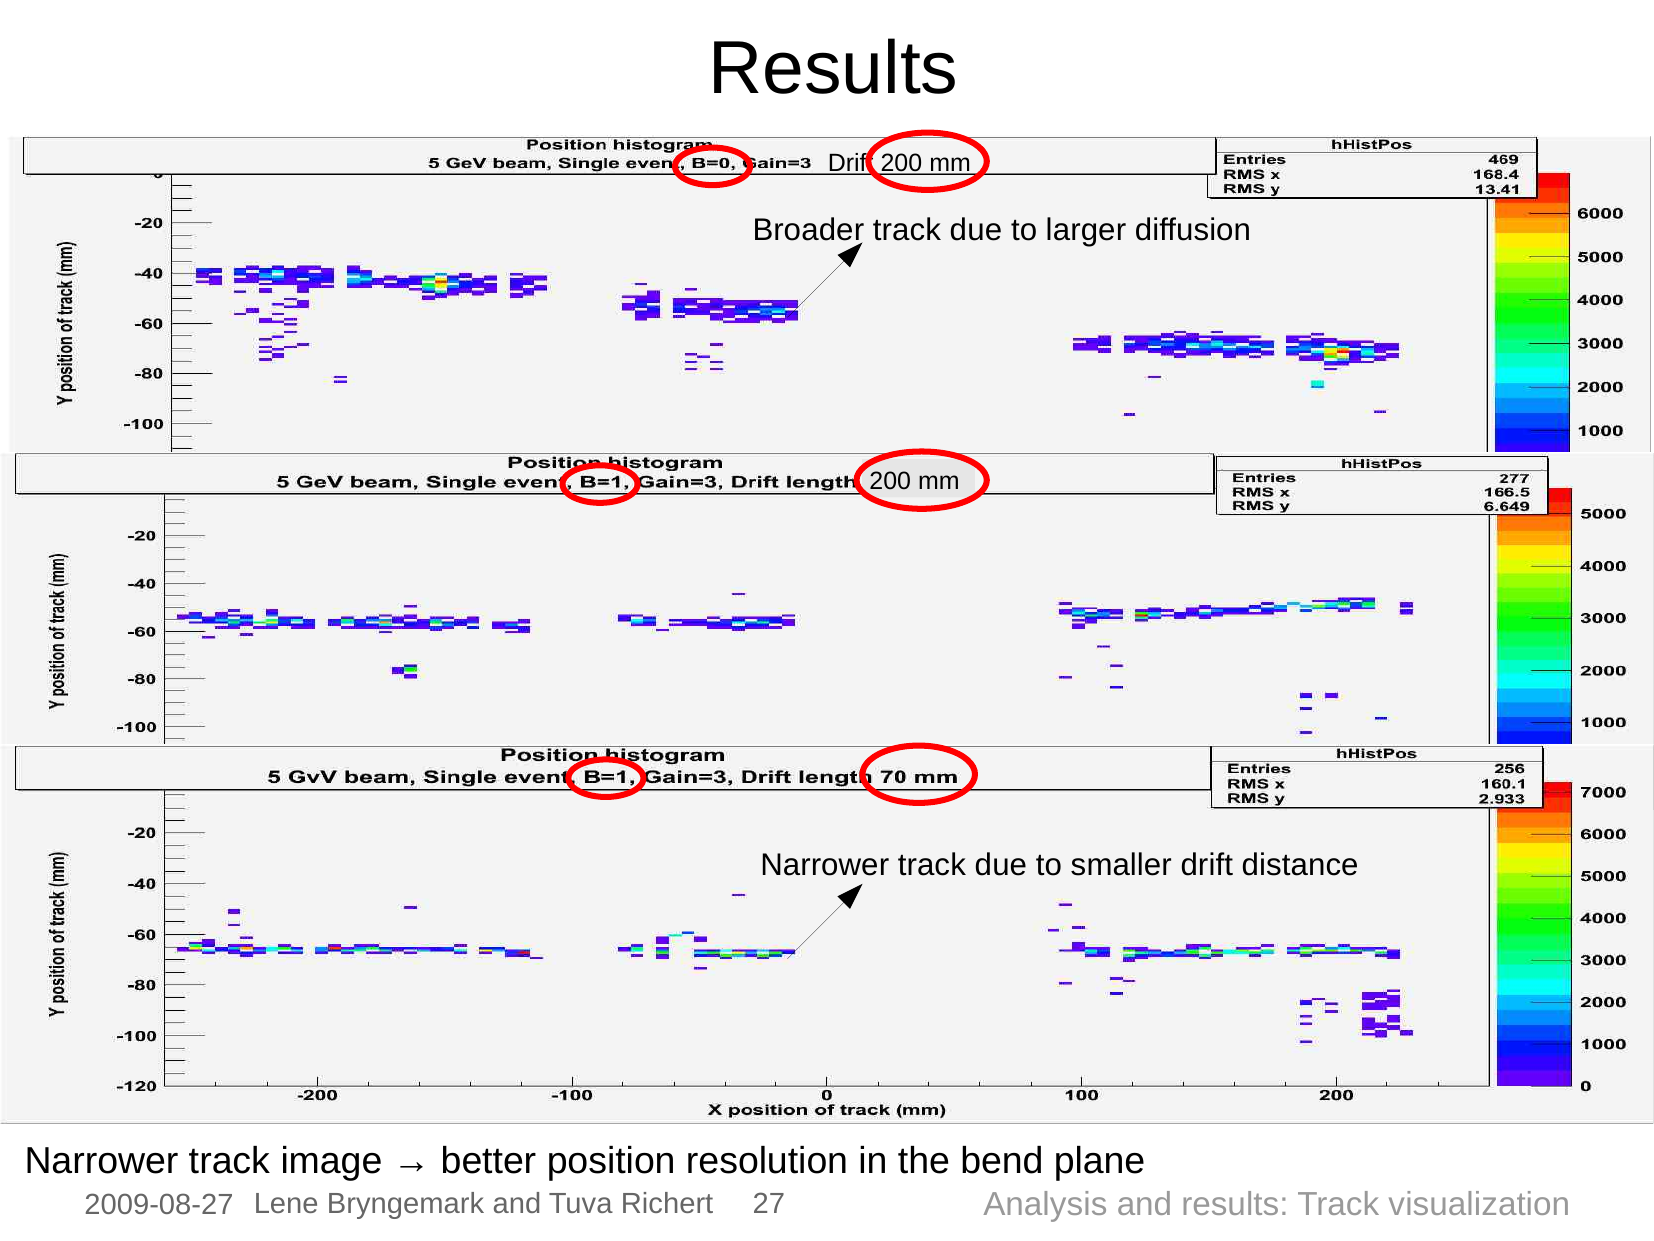

Results
Drift 200 mm
Broader track due to larger diffusion
200 mm
Narrower track due to smaller drift distance
Narrower track image → better position resolution in the bend plane
# Analysis and results: Track visualization
Lene Bryngemark and Tuva Richert
27
2009-08-27